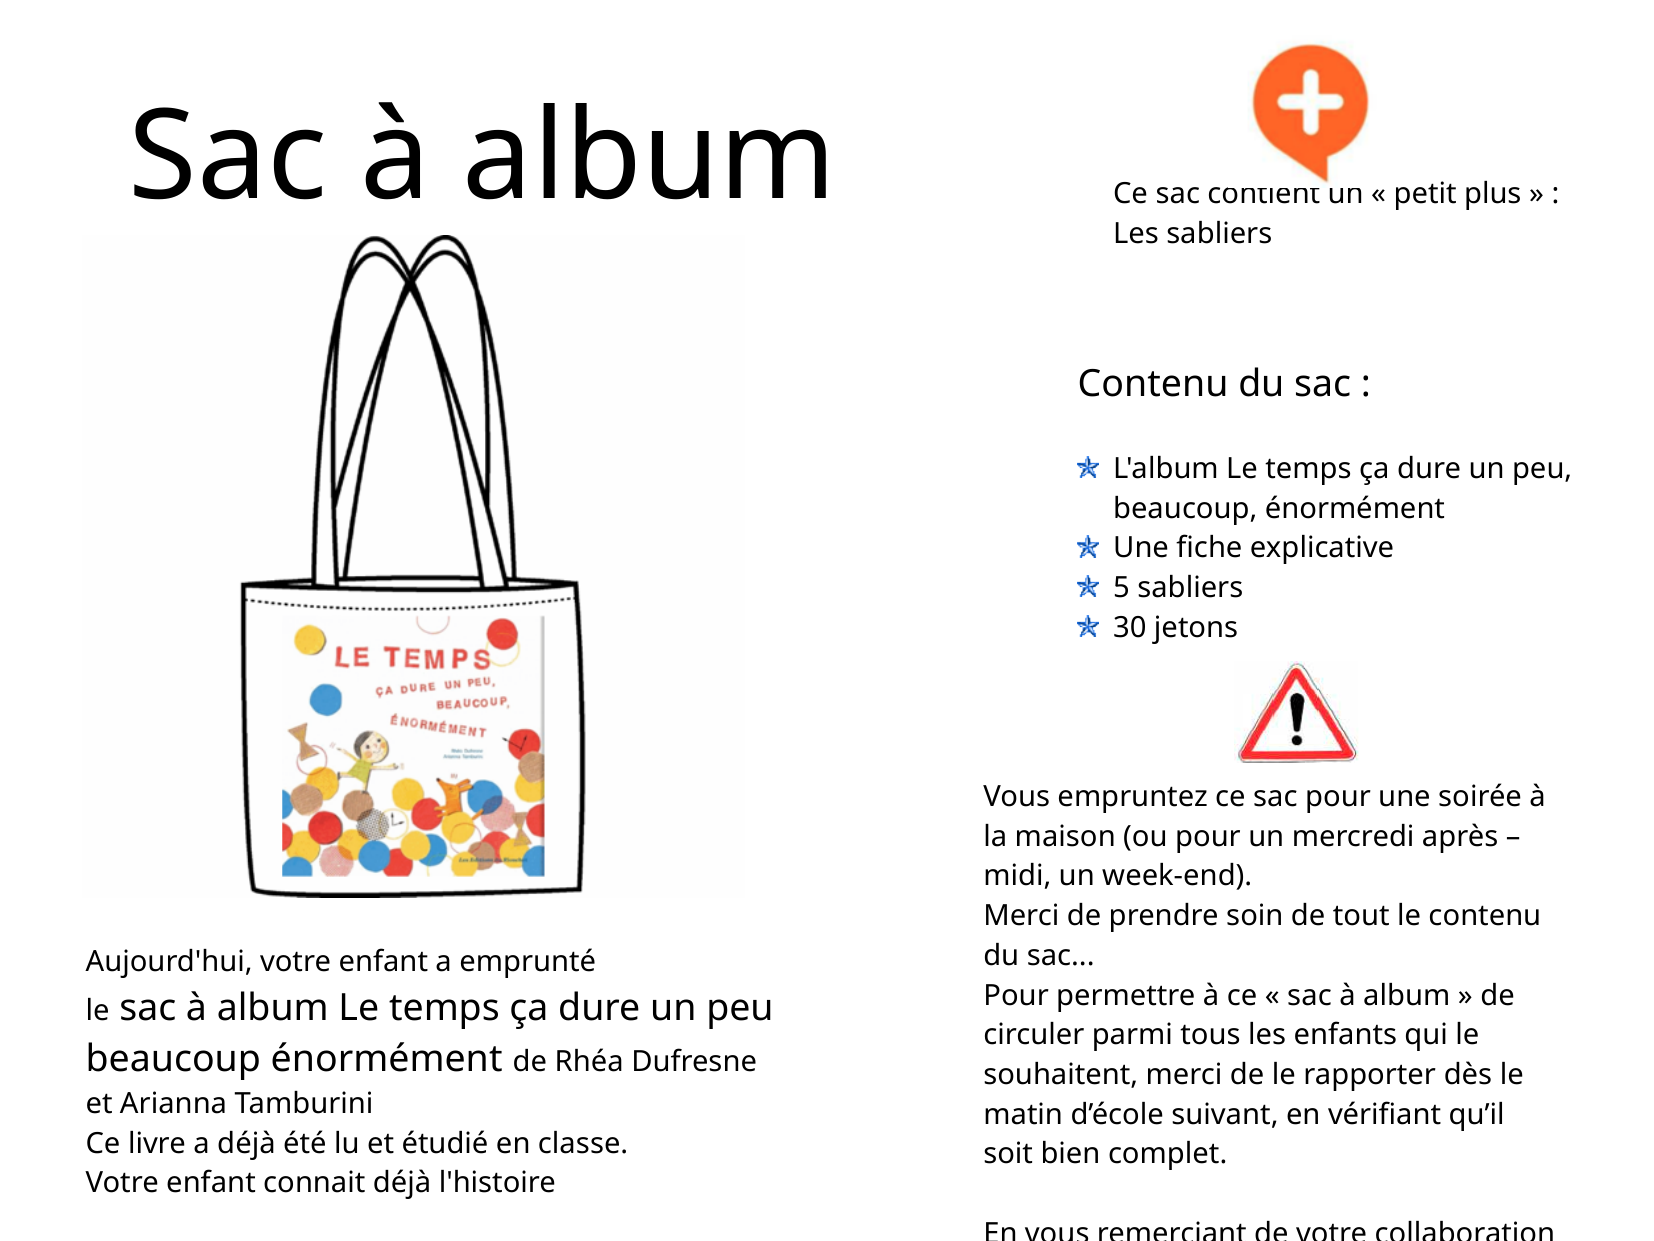

Sac à album
Ce sac contient un « petit plus » :
Les sabliers
Contenu du sac :
L'album Le temps ça dure un peu, beaucoup, énormément
Une fiche explicative
5 sabliers
30 jetons
Vous empruntez ce sac pour une soirée à la maison (ou pour un mercredi après – midi, un week-end).
Merci de prendre soin de tout le contenu du sac...
Pour permettre à ce « sac à album » de circuler parmi tous les enfants qui le souhaitent, merci de le rapporter dès le matin d’école suivant, en vérifiant qu’il soit bien complet.
En vous remerciant de votre collaboration
Aujourd'hui, votre enfant a emprunté
le sac à album Le temps ça dure un peu beaucoup énormément de Rhéa Dufresne et Arianna Tamburini
Ce livre a déjà été lu et étudié en classe.
Votre enfant connait déjà l'histoire